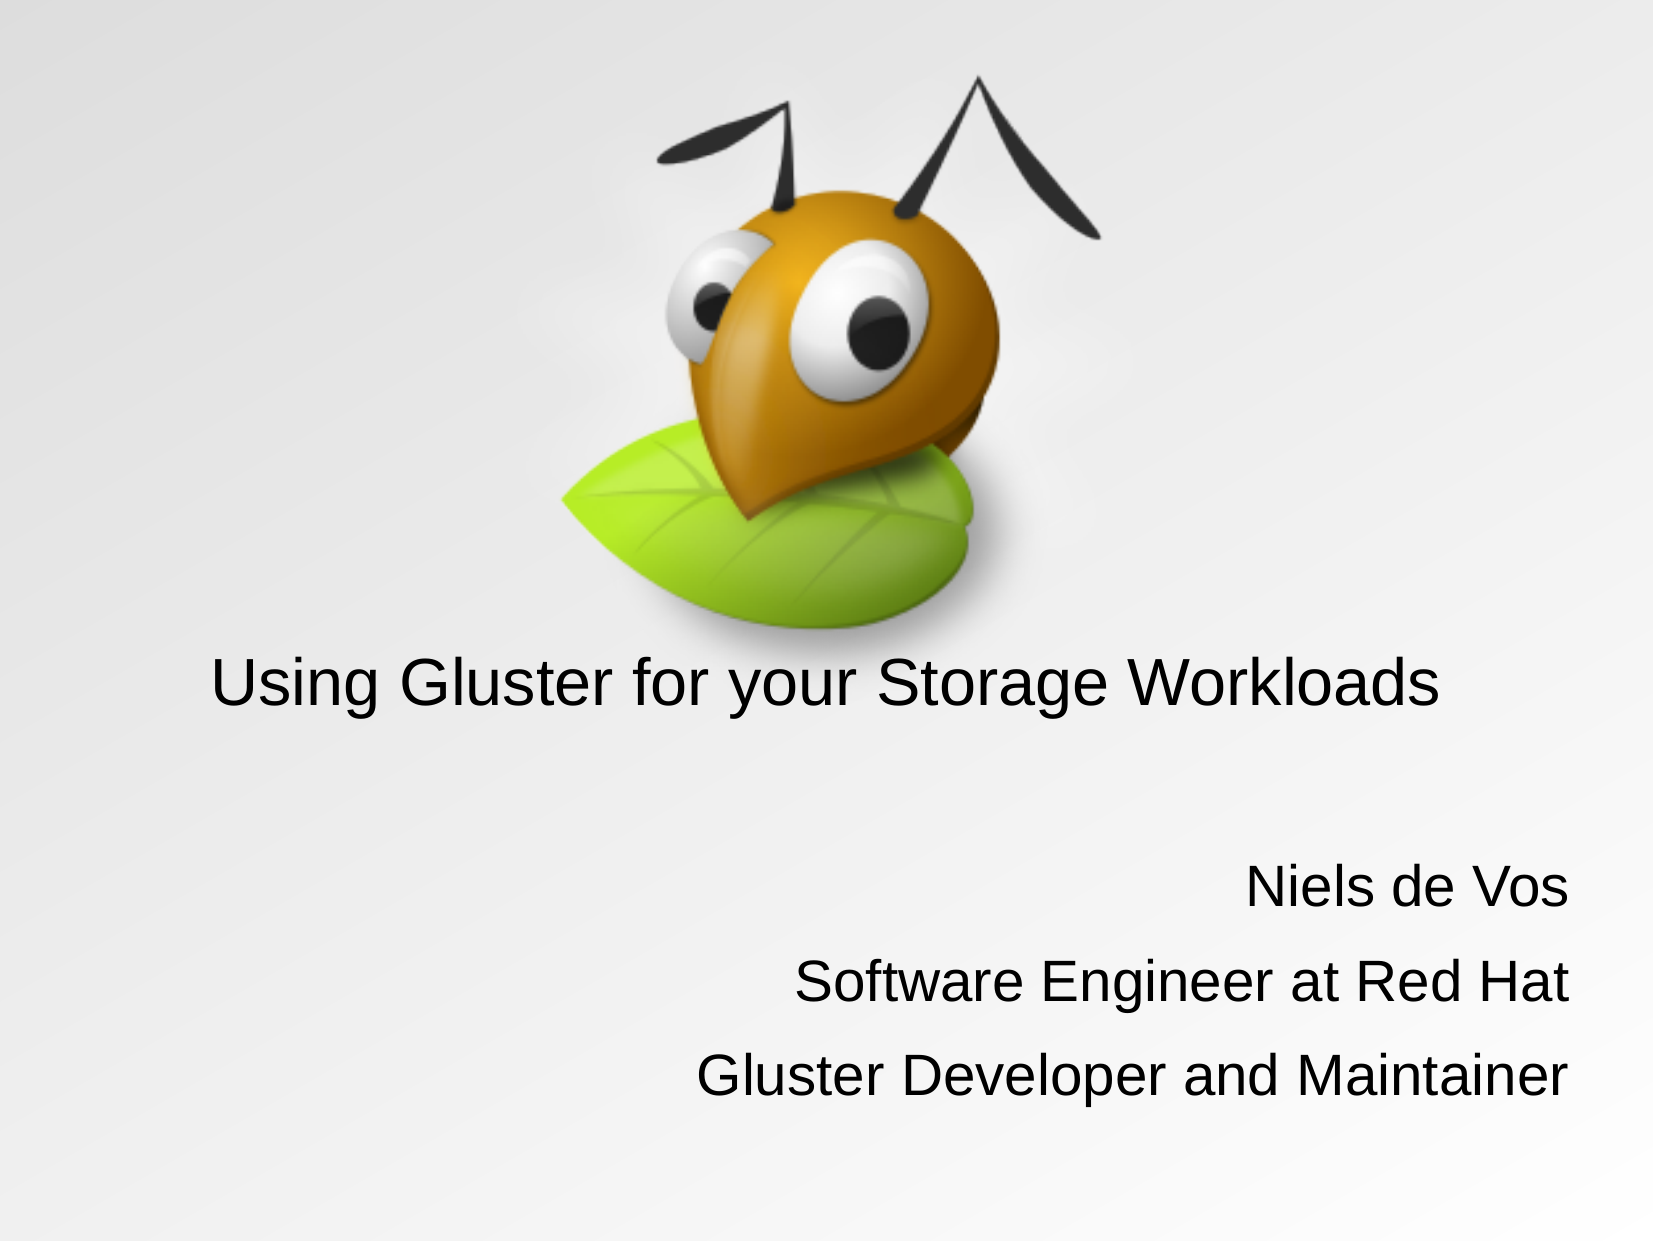

# Using Gluster for your Storage Workloads
Niels de Vos
Software Engineer at Red Hat
Gluster Developer and Maintainer